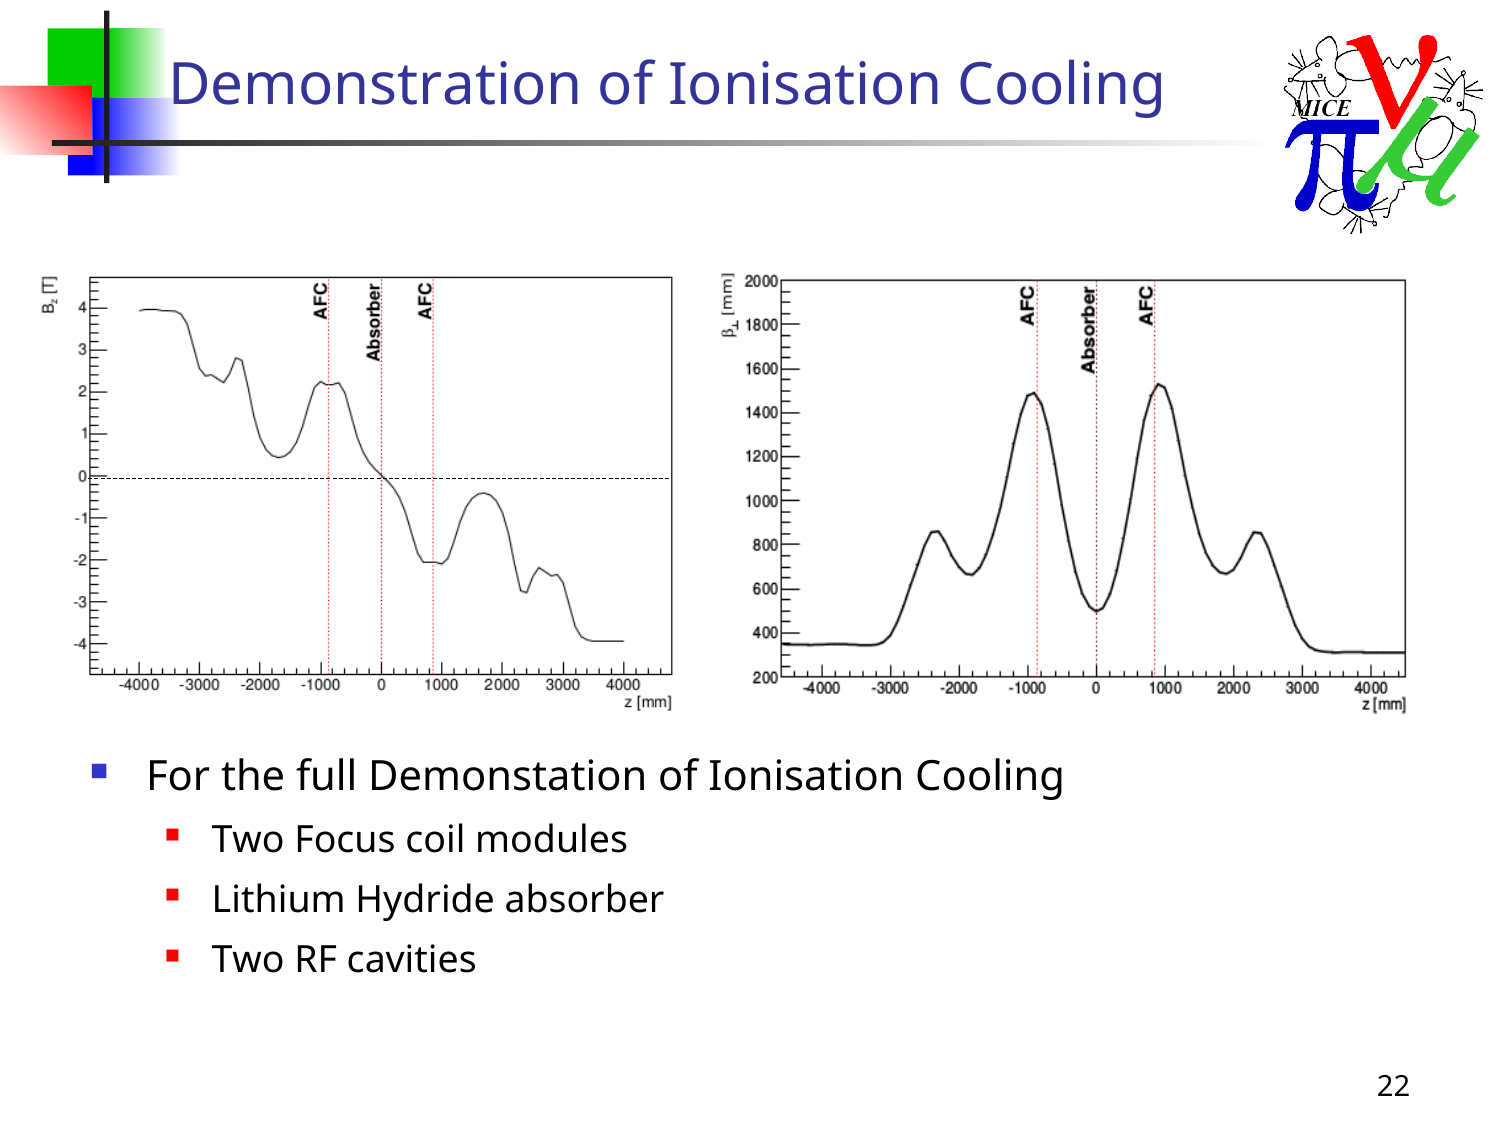

# Demonstration of Ionisation Cooling
For the full Demonstation of Ionisation Cooling
Two Focus coil modules
Lithium Hydride absorber
Two RF cavities
22